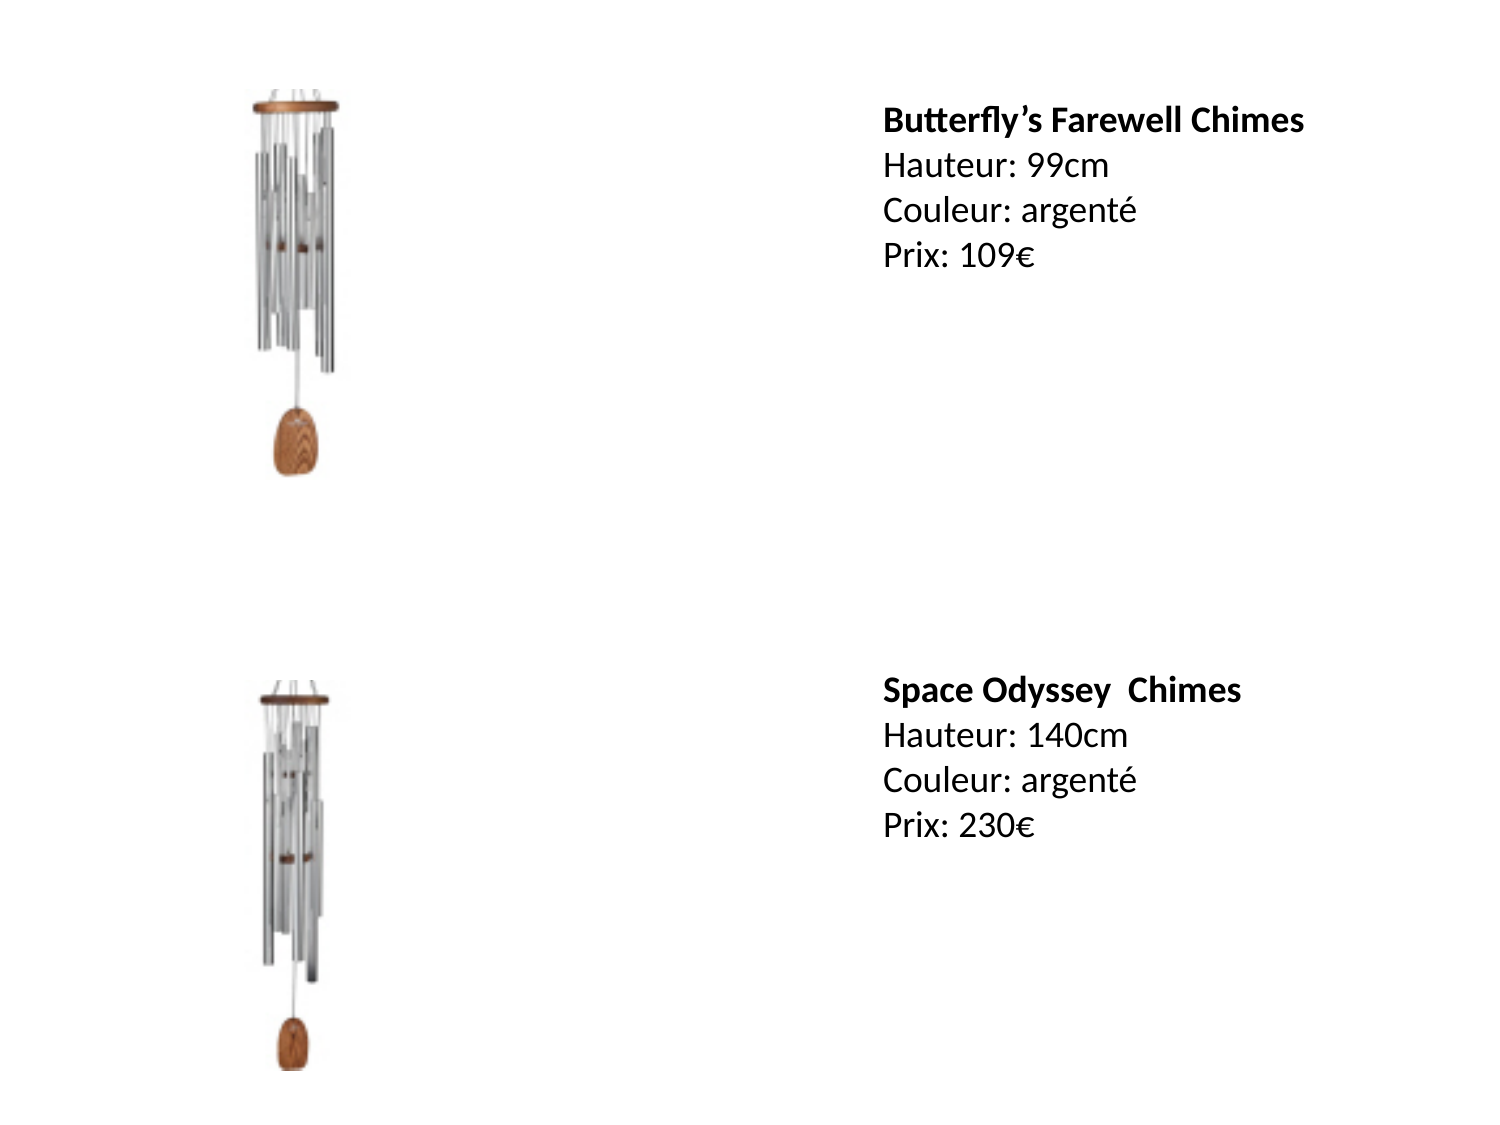

Butterfly’s Farewell Chimes
Hauteur: 99cm
Couleur: argenté
Prix: 109€
Space Odyssey Chimes
Hauteur: 140cm
Couleur: argenté
Prix: 230€